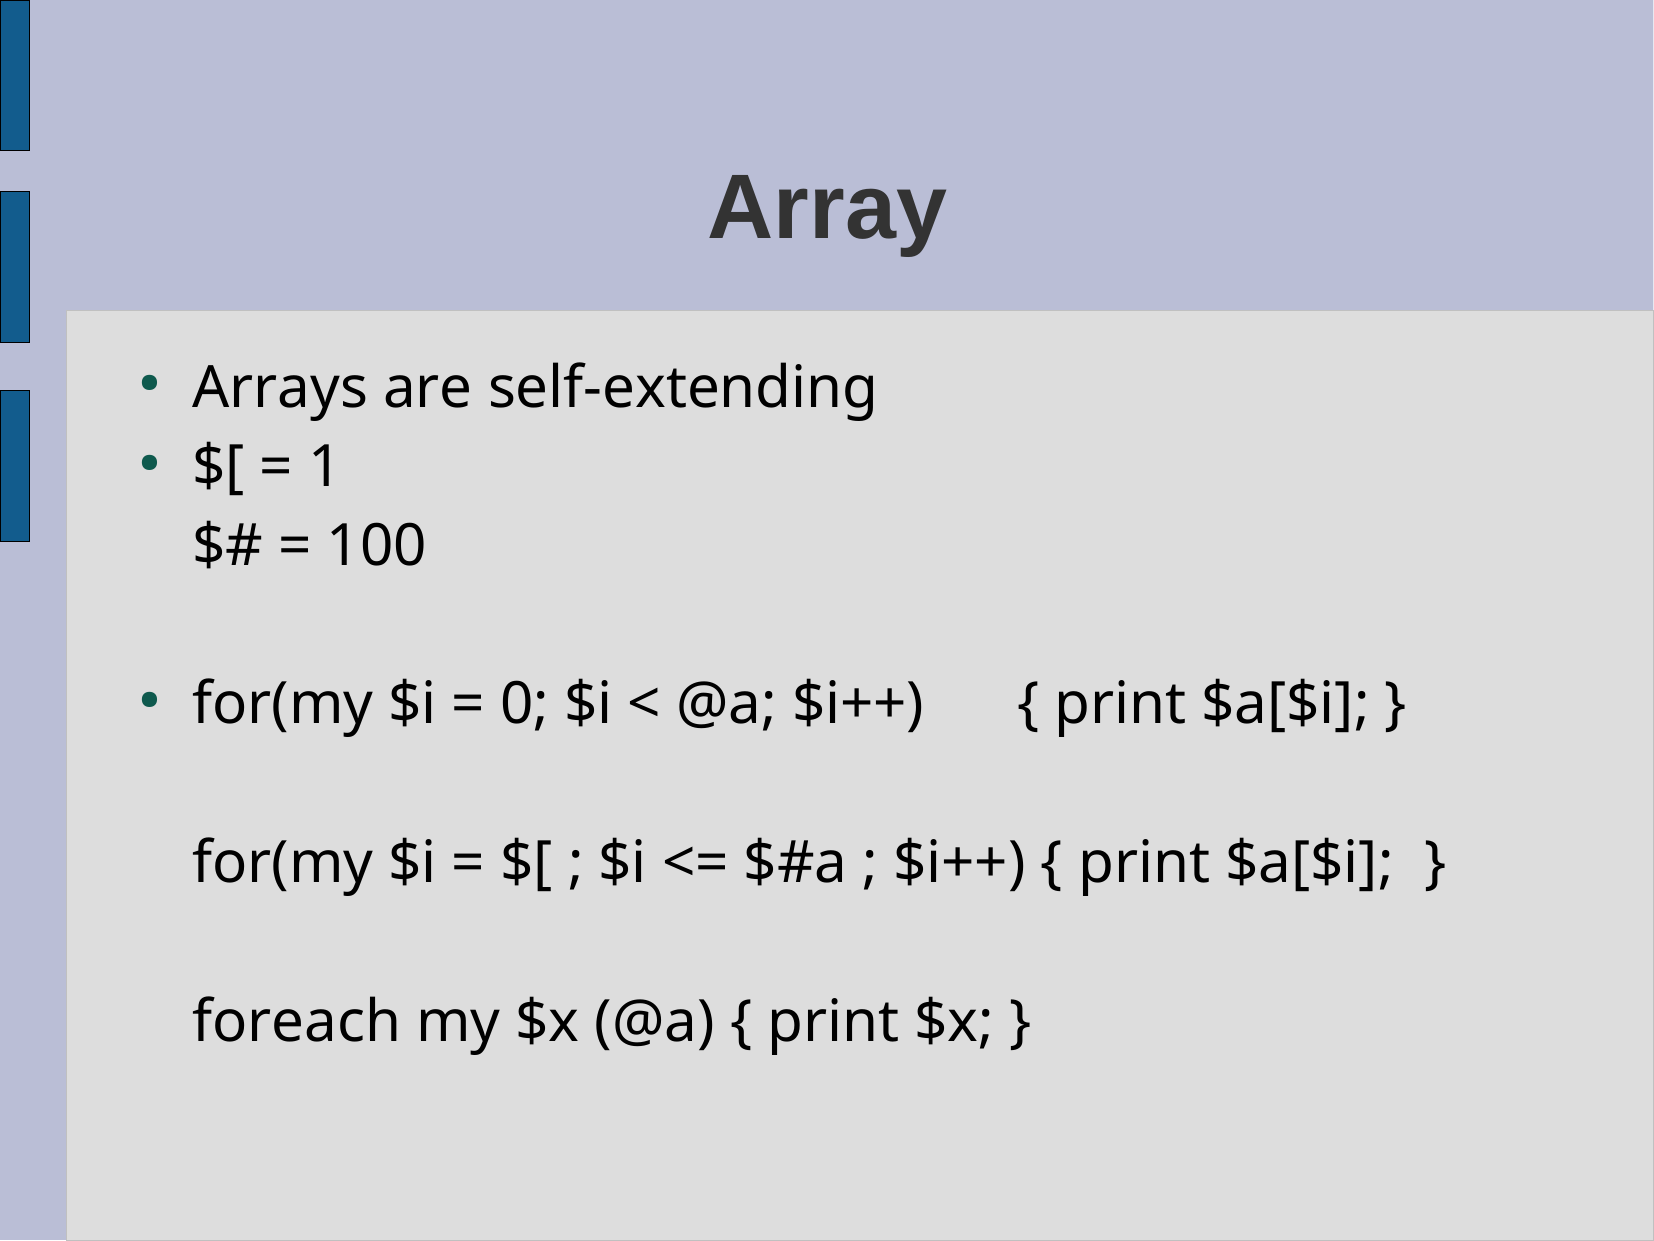

# Array
Arrays are self-extending
$[ = 1
$# = 100
for(my $i = 0; $i < @a; $i++) 	{ print $a[$i]; }
for(my $i = $[ ; $i <= $#a ; $i++) { print $a[$i]; }
foreach my $x (@a) { print $x; }